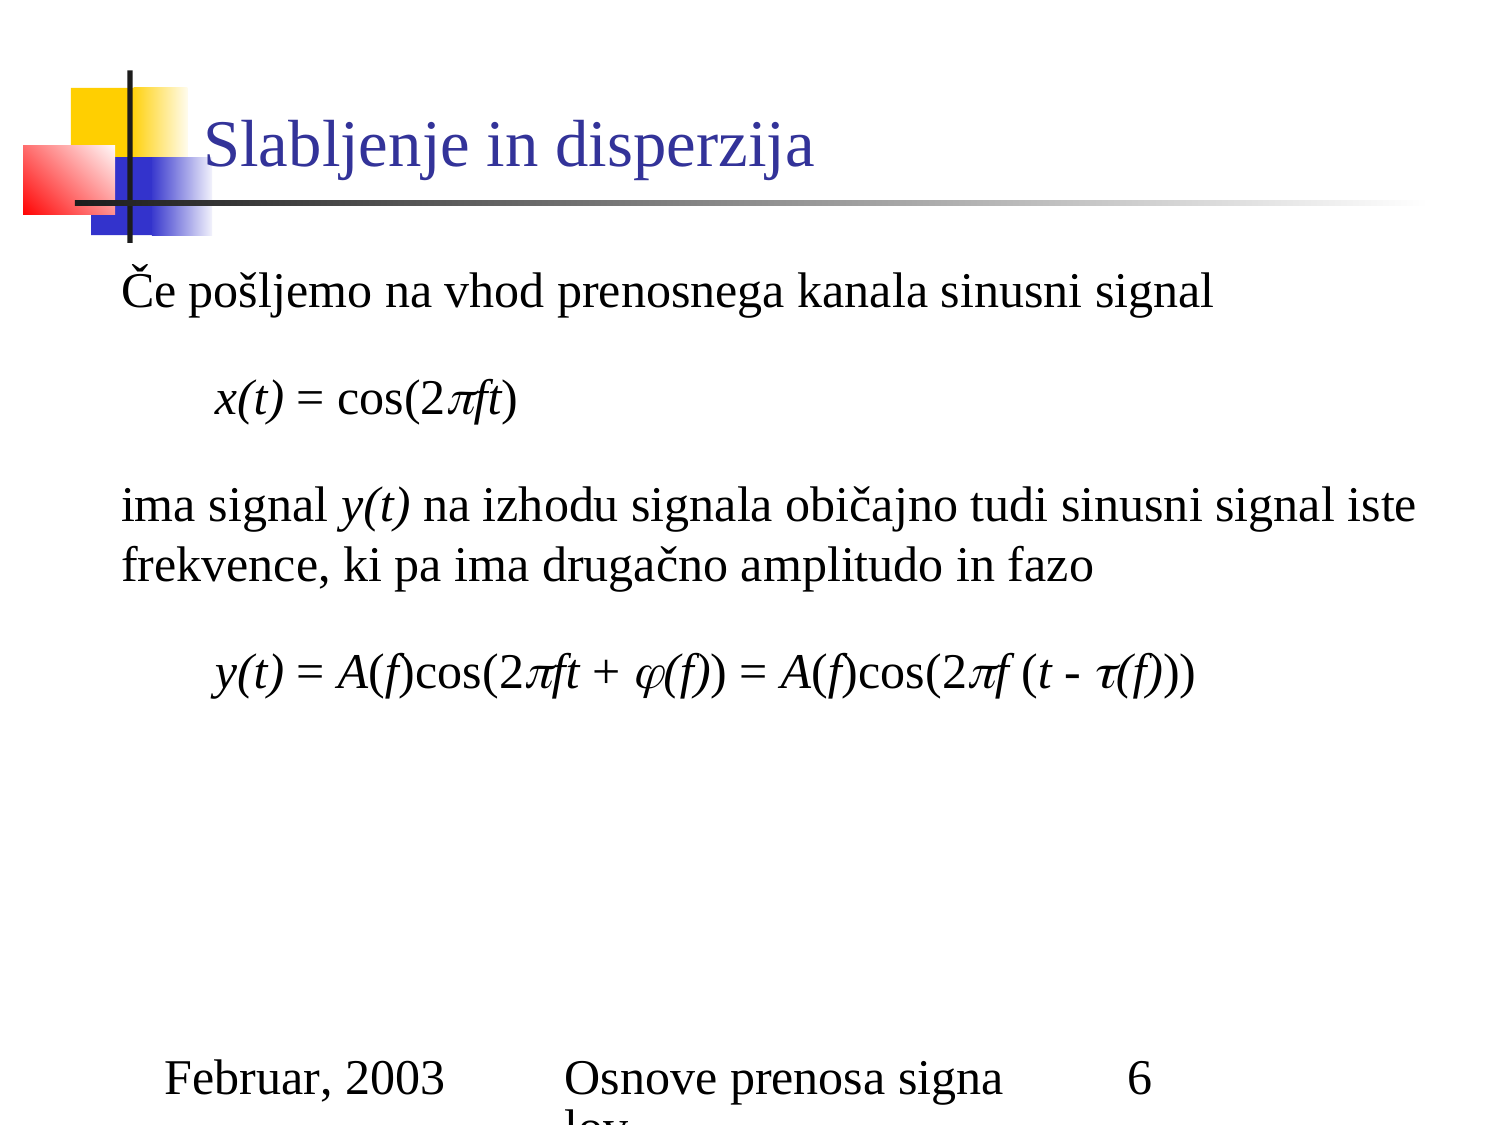

# Slabljenje in disperzija
	Če pošljemo na vhod prenosnega kanala sinusni signal
		x(t) = cos(2ft)
	ima signal y(t) na izhodu signala običajno tudi sinusni signal iste frekvence, ki pa ima drugačno amplitudo in fazo
		y(t) = A(f)cos(2ft + (f)) = A(f)cos(2f (t - (f)))
Februar, 2003
Osnove prenosa signalov
6